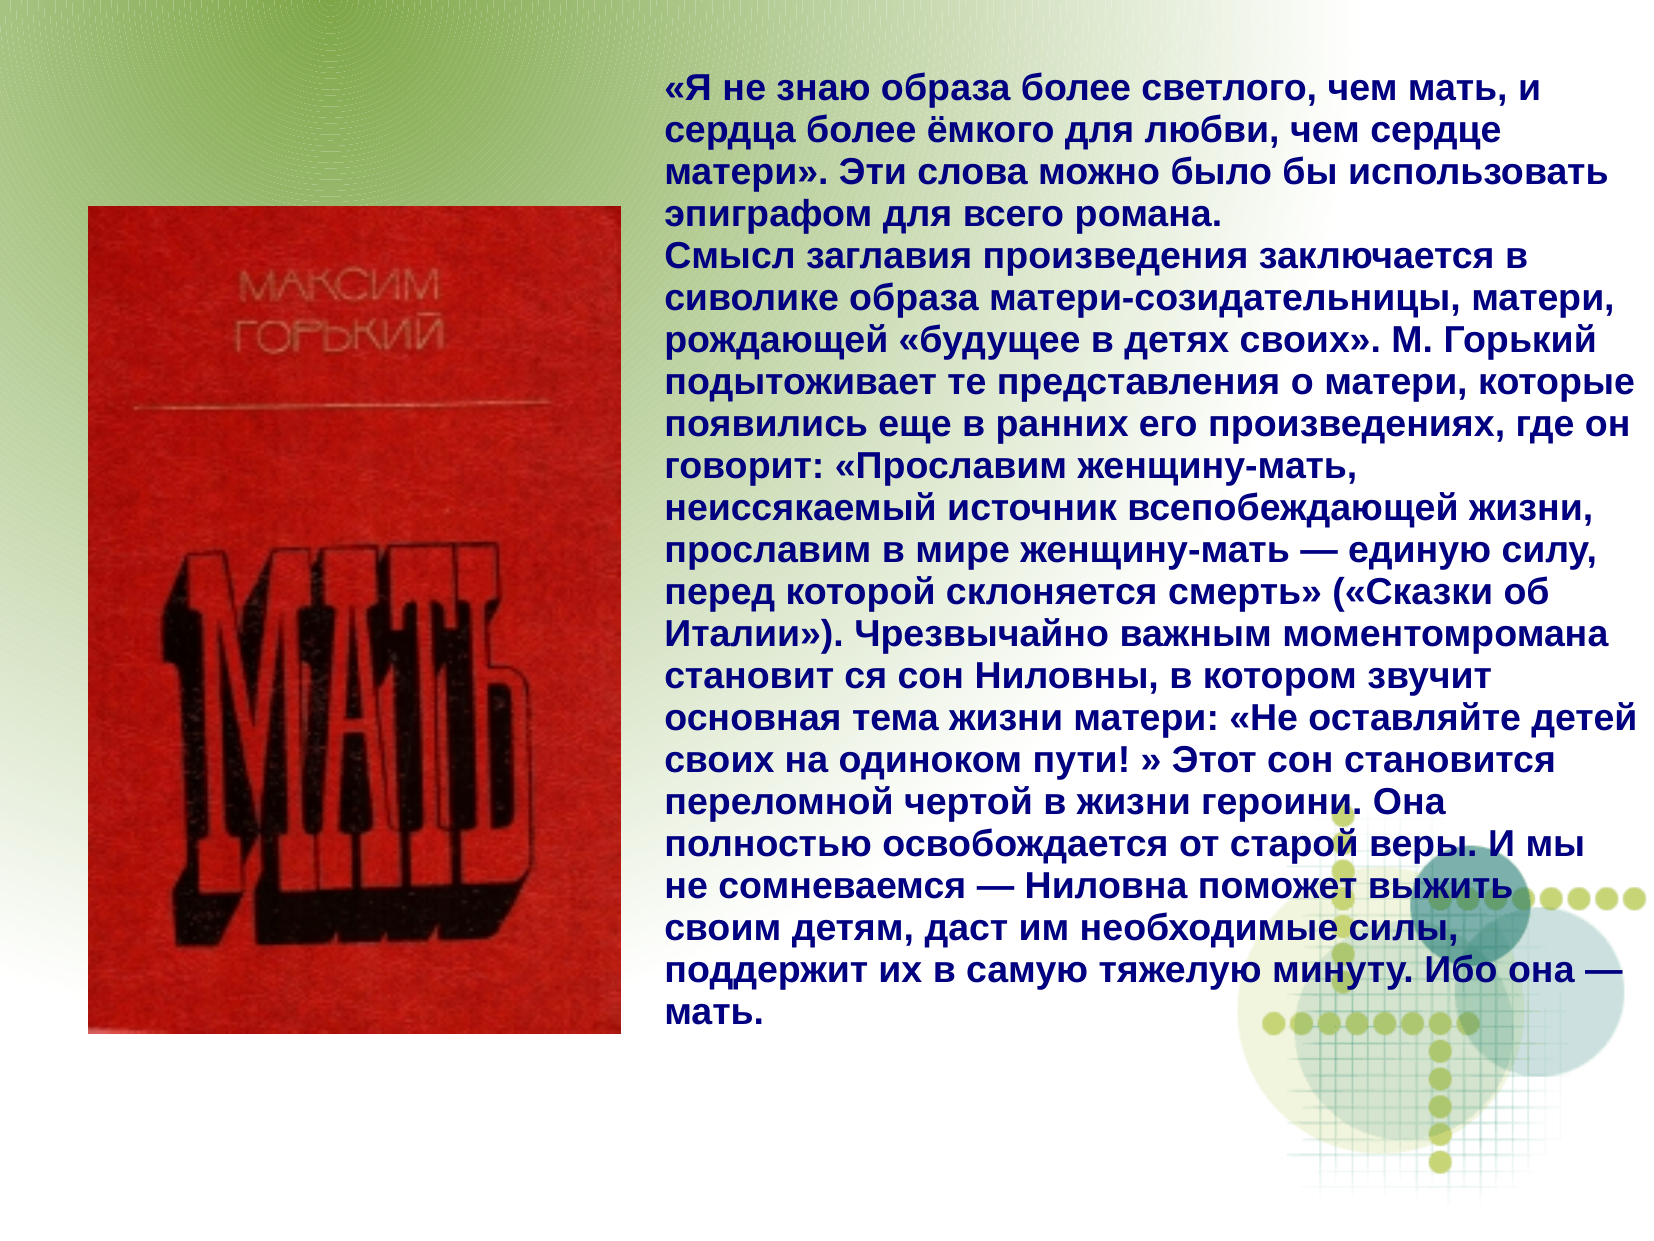

«Я не знаю образа более светлого, чем мать, и сердца более ёмкого для любви, чем сердце матери». Эти слова можно было бы использовать эпиграфом для всего романа.
Смысл заглавия произведения заключается в сиволике образа матери-созидательницы, матери, рождающей «будущее в детях своих». М. Горький подытоживает те представления о матери, которые появились еще в ранних его произведениях, где он говорит: «Прославим женщину-мать, неиссякаемый источник всепобеждающей жизни, прославим в мире женщину-мать — единую силу, перед которой склоняется смерть» («Сказки об Италии»). Чрезвычайно важным моментомромана становит ся сон Ниловны, в котором звучит основная тема жизни матери: «Не оставляйте детей своих на одиноком пути! » Этот сон становится переломной чертой в жизни героини. Она полностью освобождается от старой веры. И мы не сомневаемся — Ниловна поможет выжить своим детям, даст им необходимые силы, поддержит их в самую тяжелую минуту. Ибо она — мать.